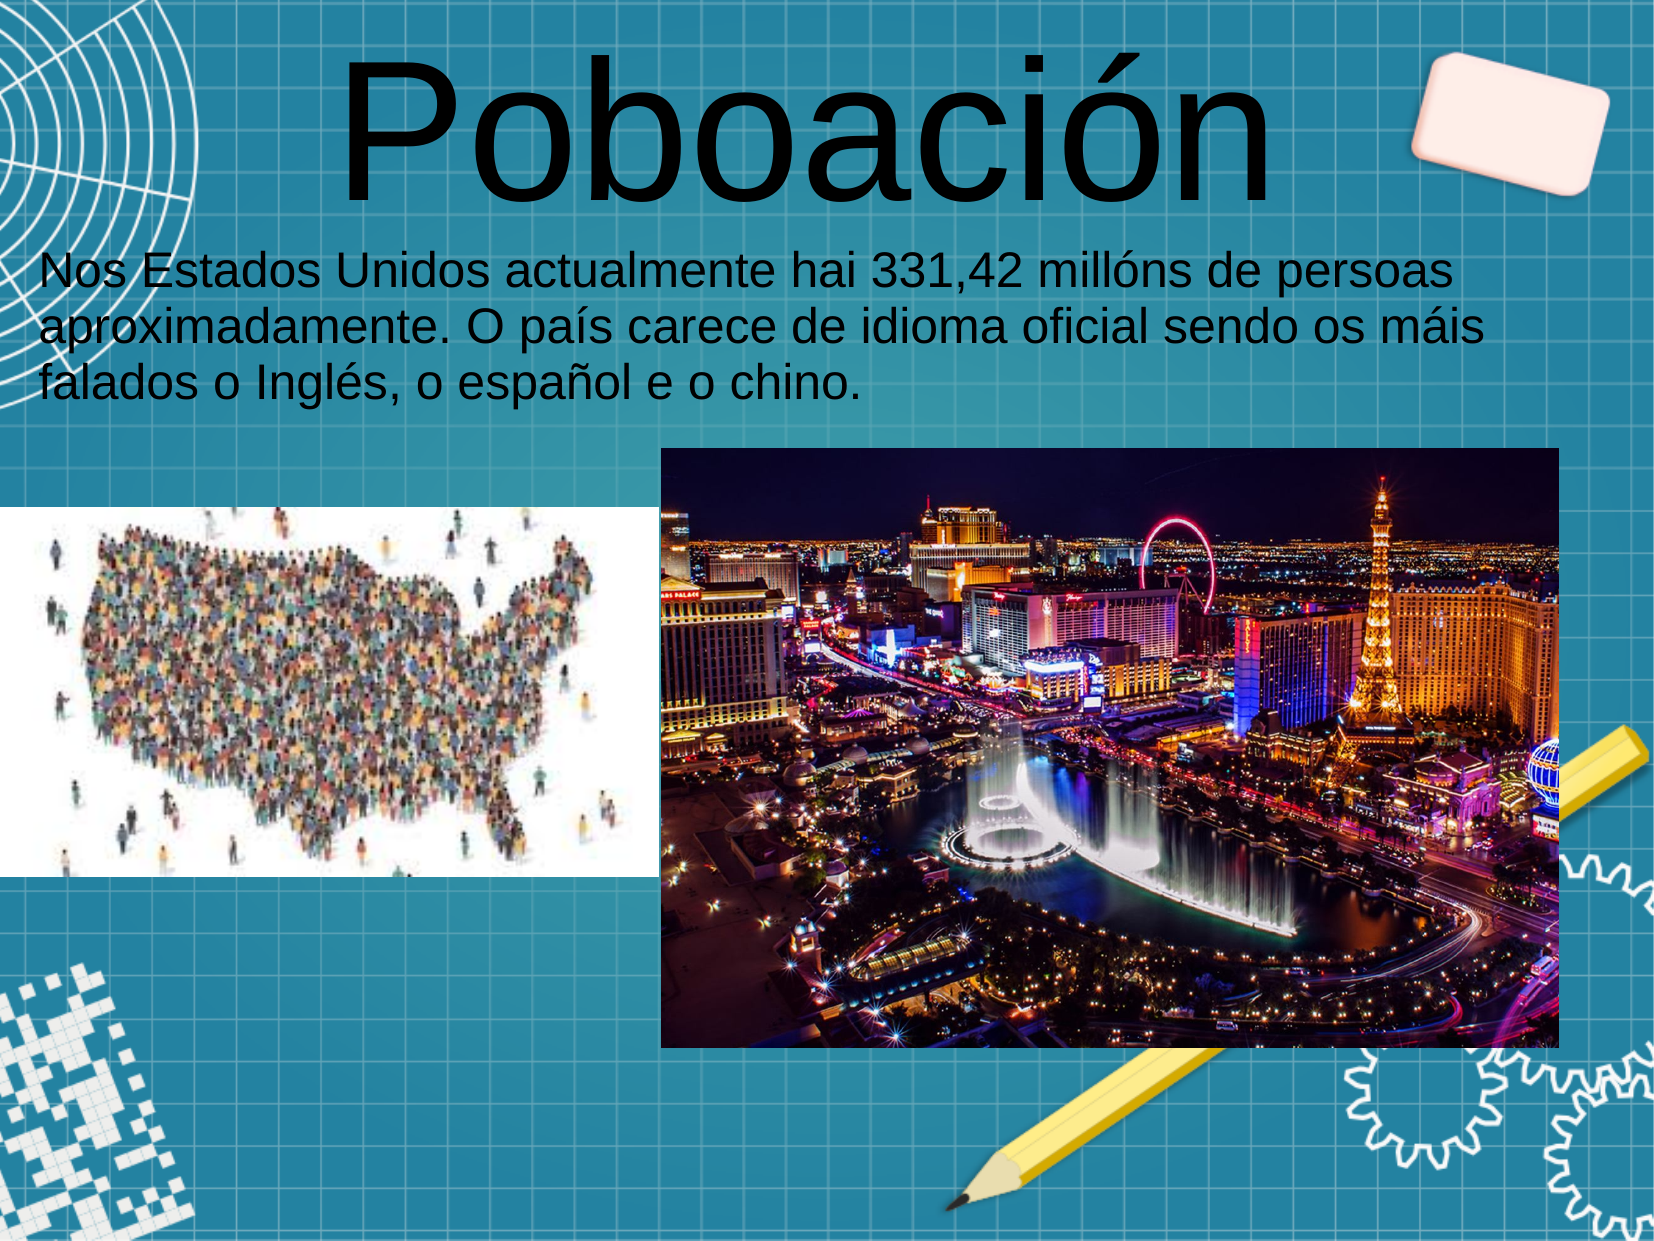

Poboación
Nos Estados Unidos actualmente hai 331,42 millóns de persoas aproximadamente. O país carece de idioma oficial sendo os máis falados o Inglés, o español e o chino.